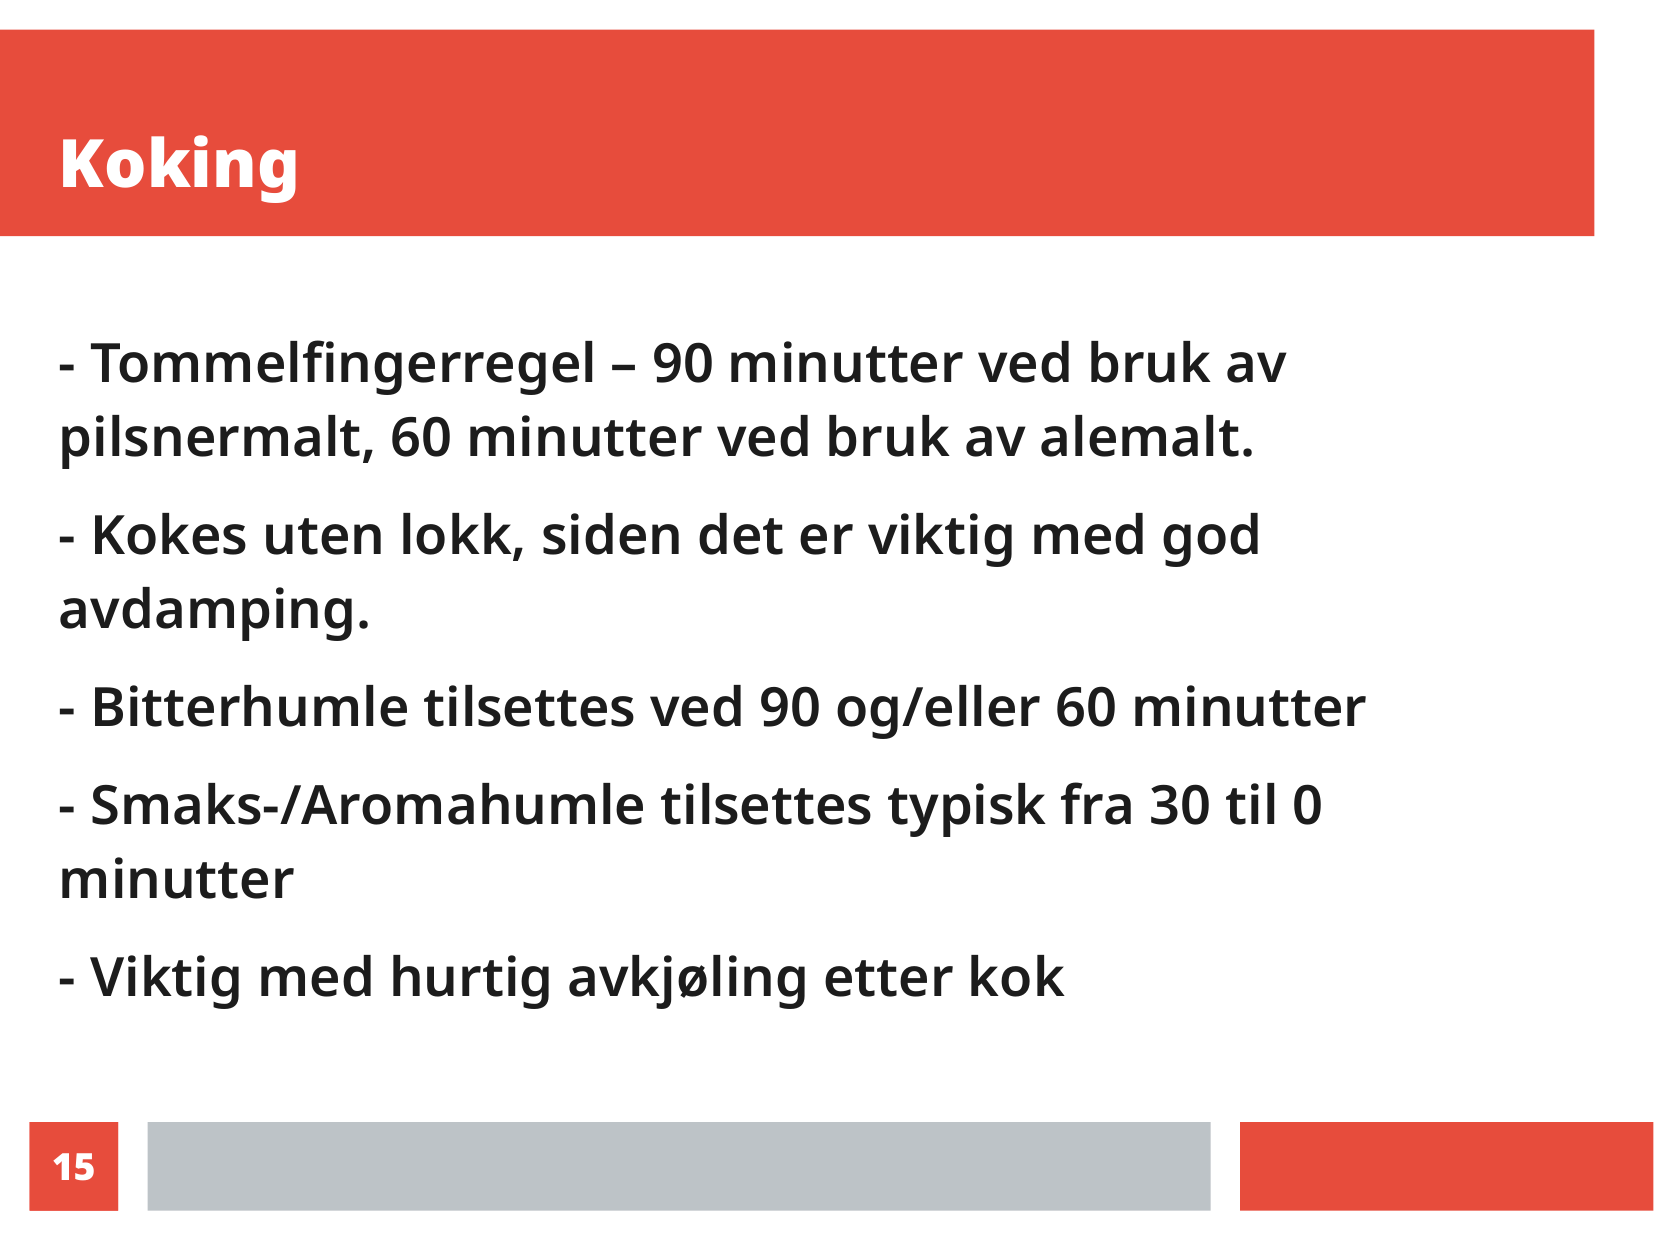

# Koking
- Tommelfingerregel – 90 minutter ved bruk av pilsnermalt, 60 minutter ved bruk av alemalt.
- Kokes uten lokk, siden det er viktig med god avdamping.
- Bitterhumle tilsettes ved 90 og/eller 60 minutter
- Smaks-/Aromahumle tilsettes typisk fra 30 til 0 minutter
- Viktig med hurtig avkjøling etter kok
15